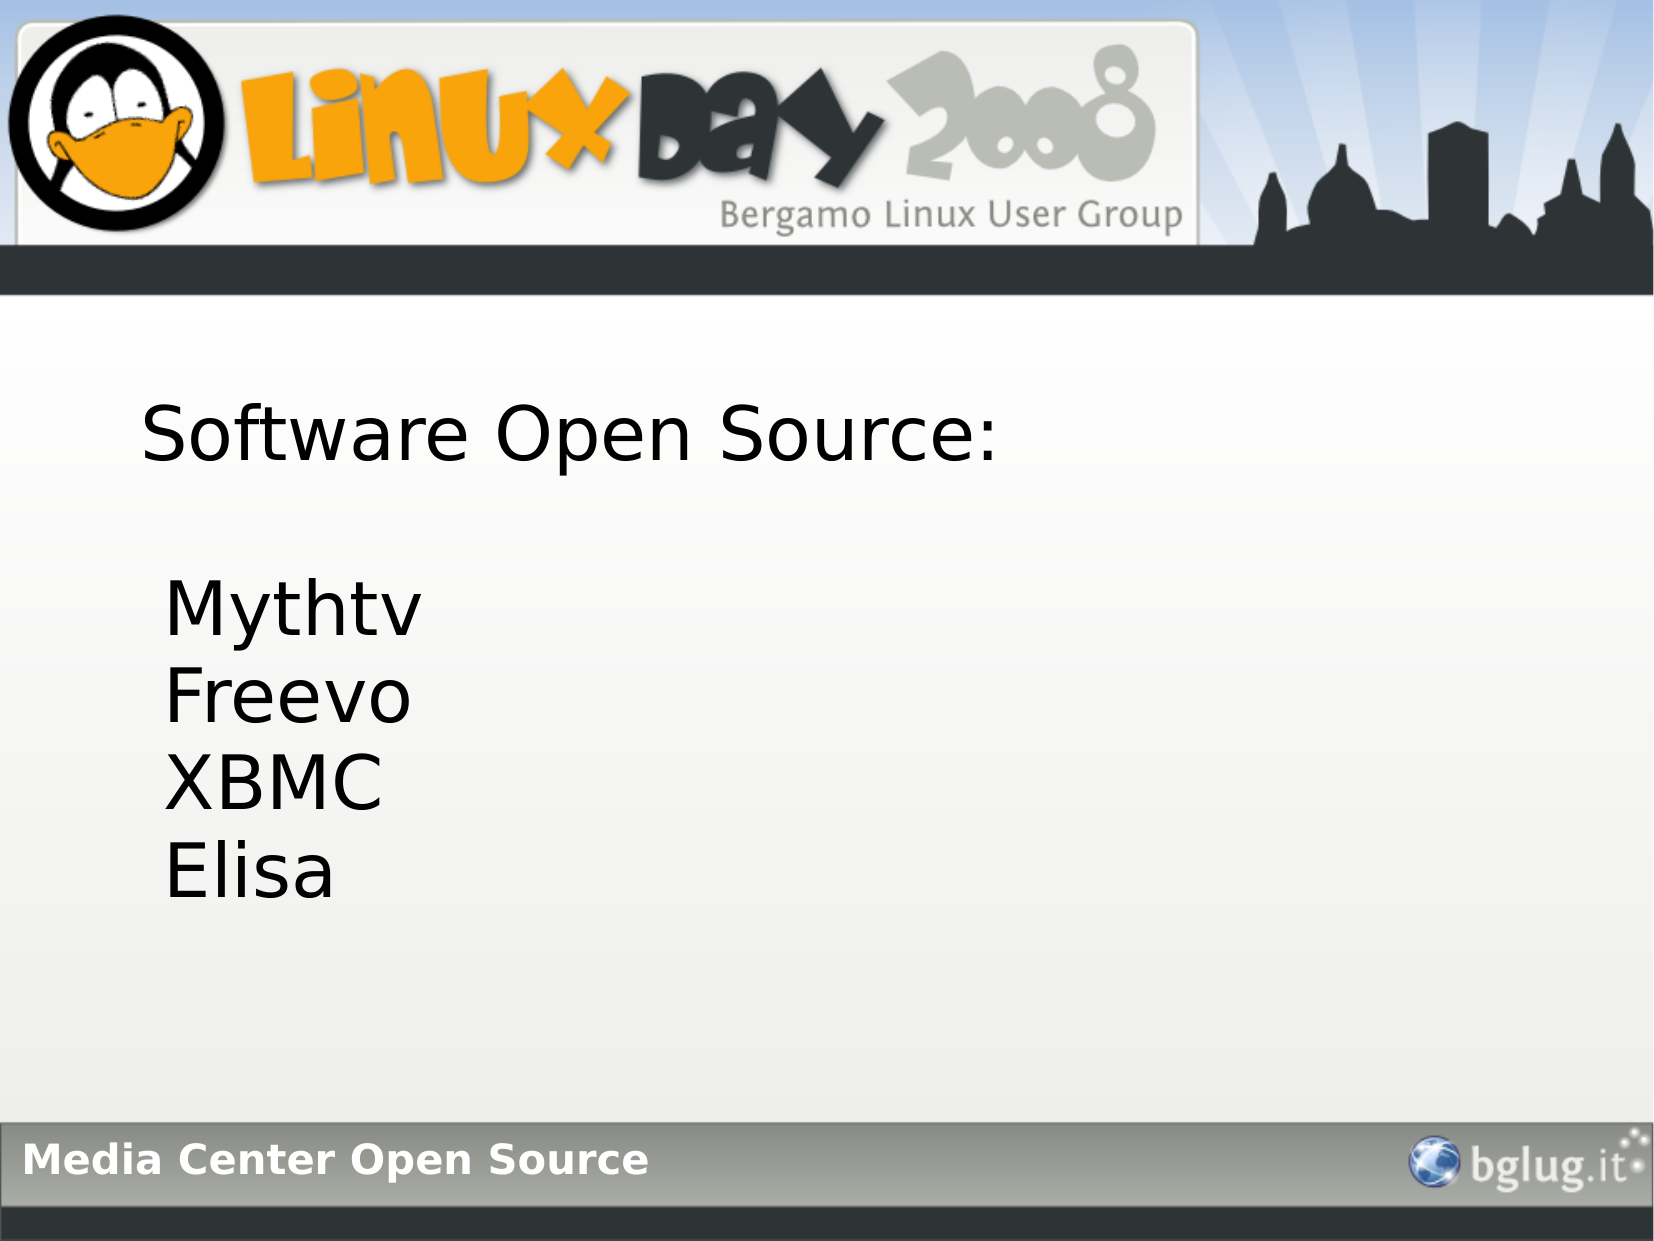

Software Open Source:
 Mythtv
 Freevo
 XBMC
 Elisa
Media Center Open Source